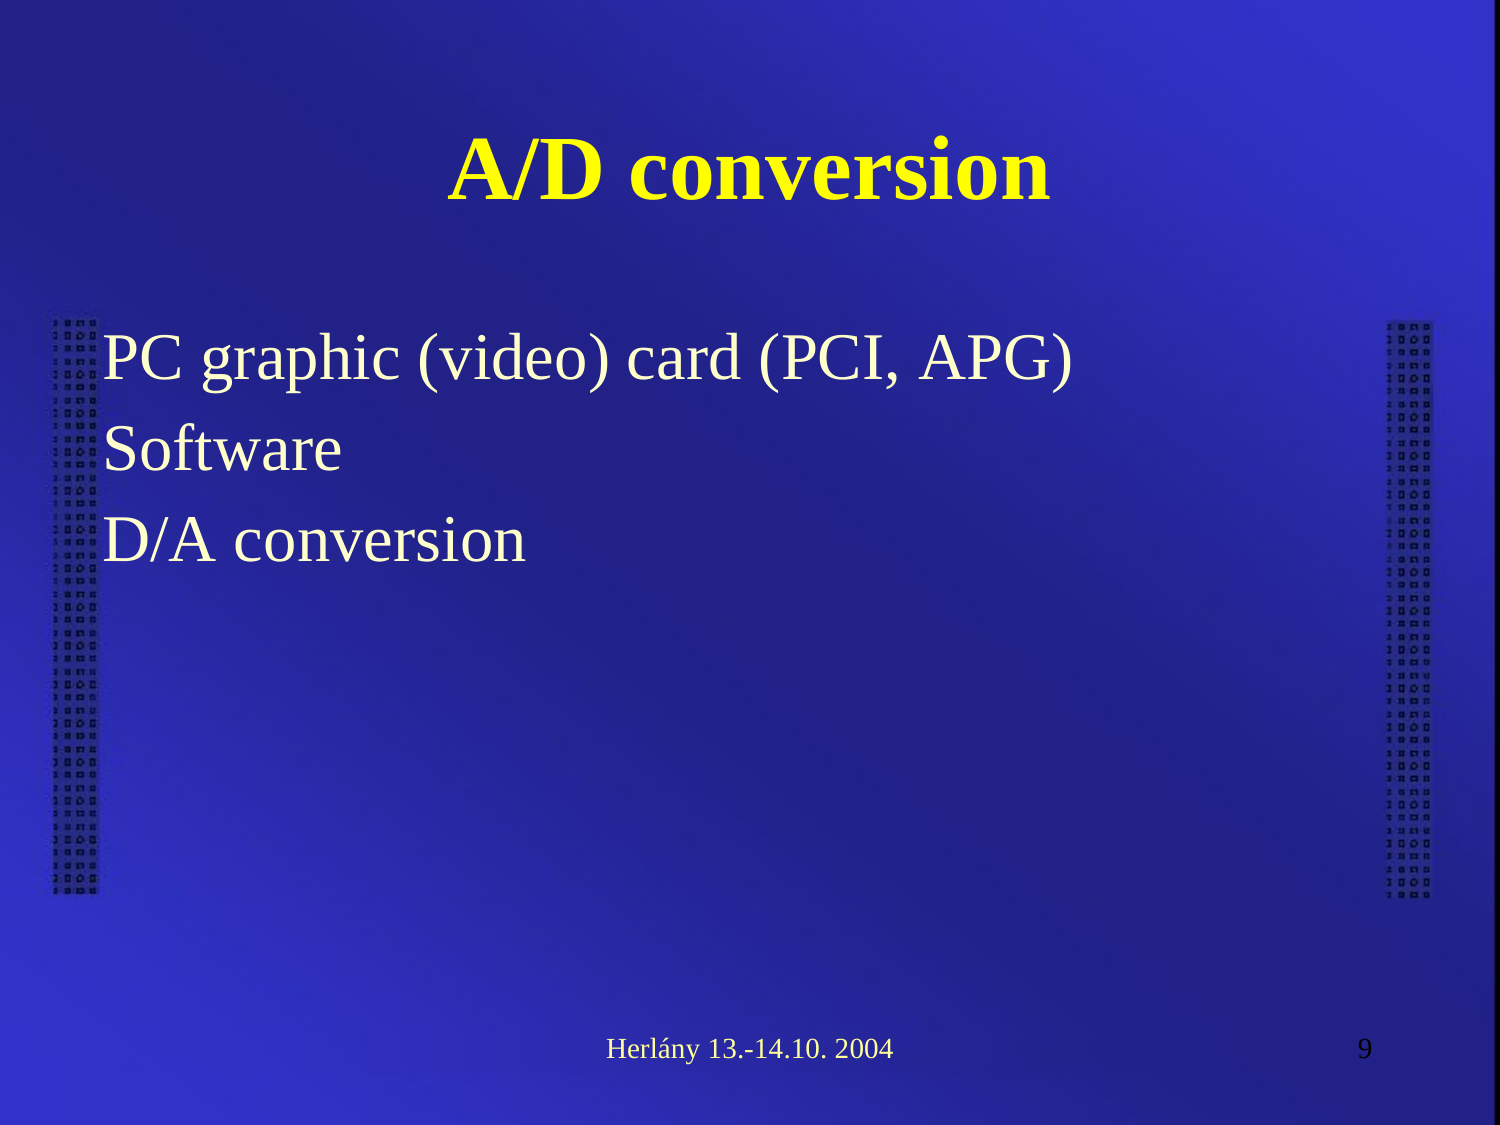

# A/D conversion
PC graphic (video) card (PCI, APG)
Software
D/A conversion
Herlány 13.-14.10. 2004